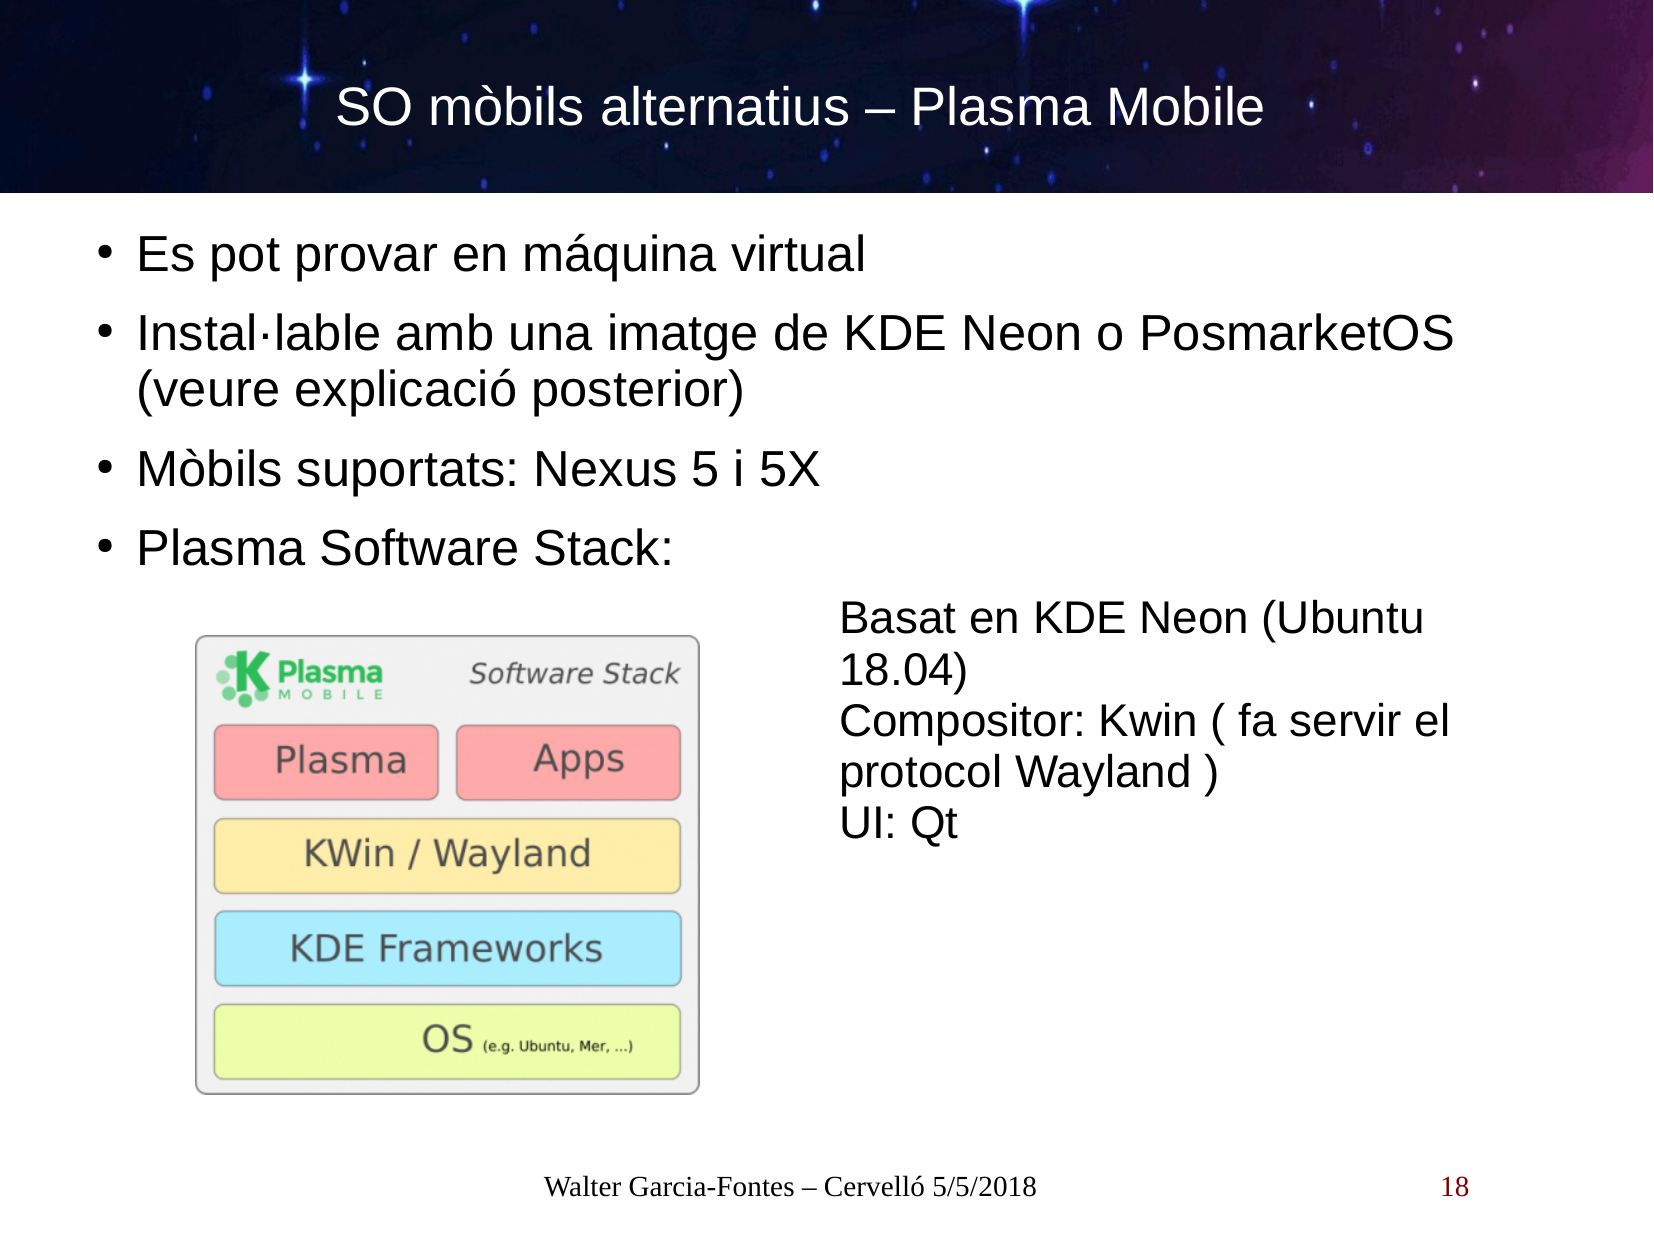

# SO mòbils alternatius – Plasma Mobile
Es pot provar en máquina virtual
Instal·lable amb una imatge de KDE Neon o PosmarketOS (veure explicació posterior)
Mòbils suportats: Nexus 5 i 5X
Plasma Software Stack:
Basat en KDE Neon (Ubuntu 18.04)
Compositor: Kwin ( fa servir el protocol Wayland )
UI: Qt
Walter Garcia-Fontes - Cervelló - 5/05/2018
18